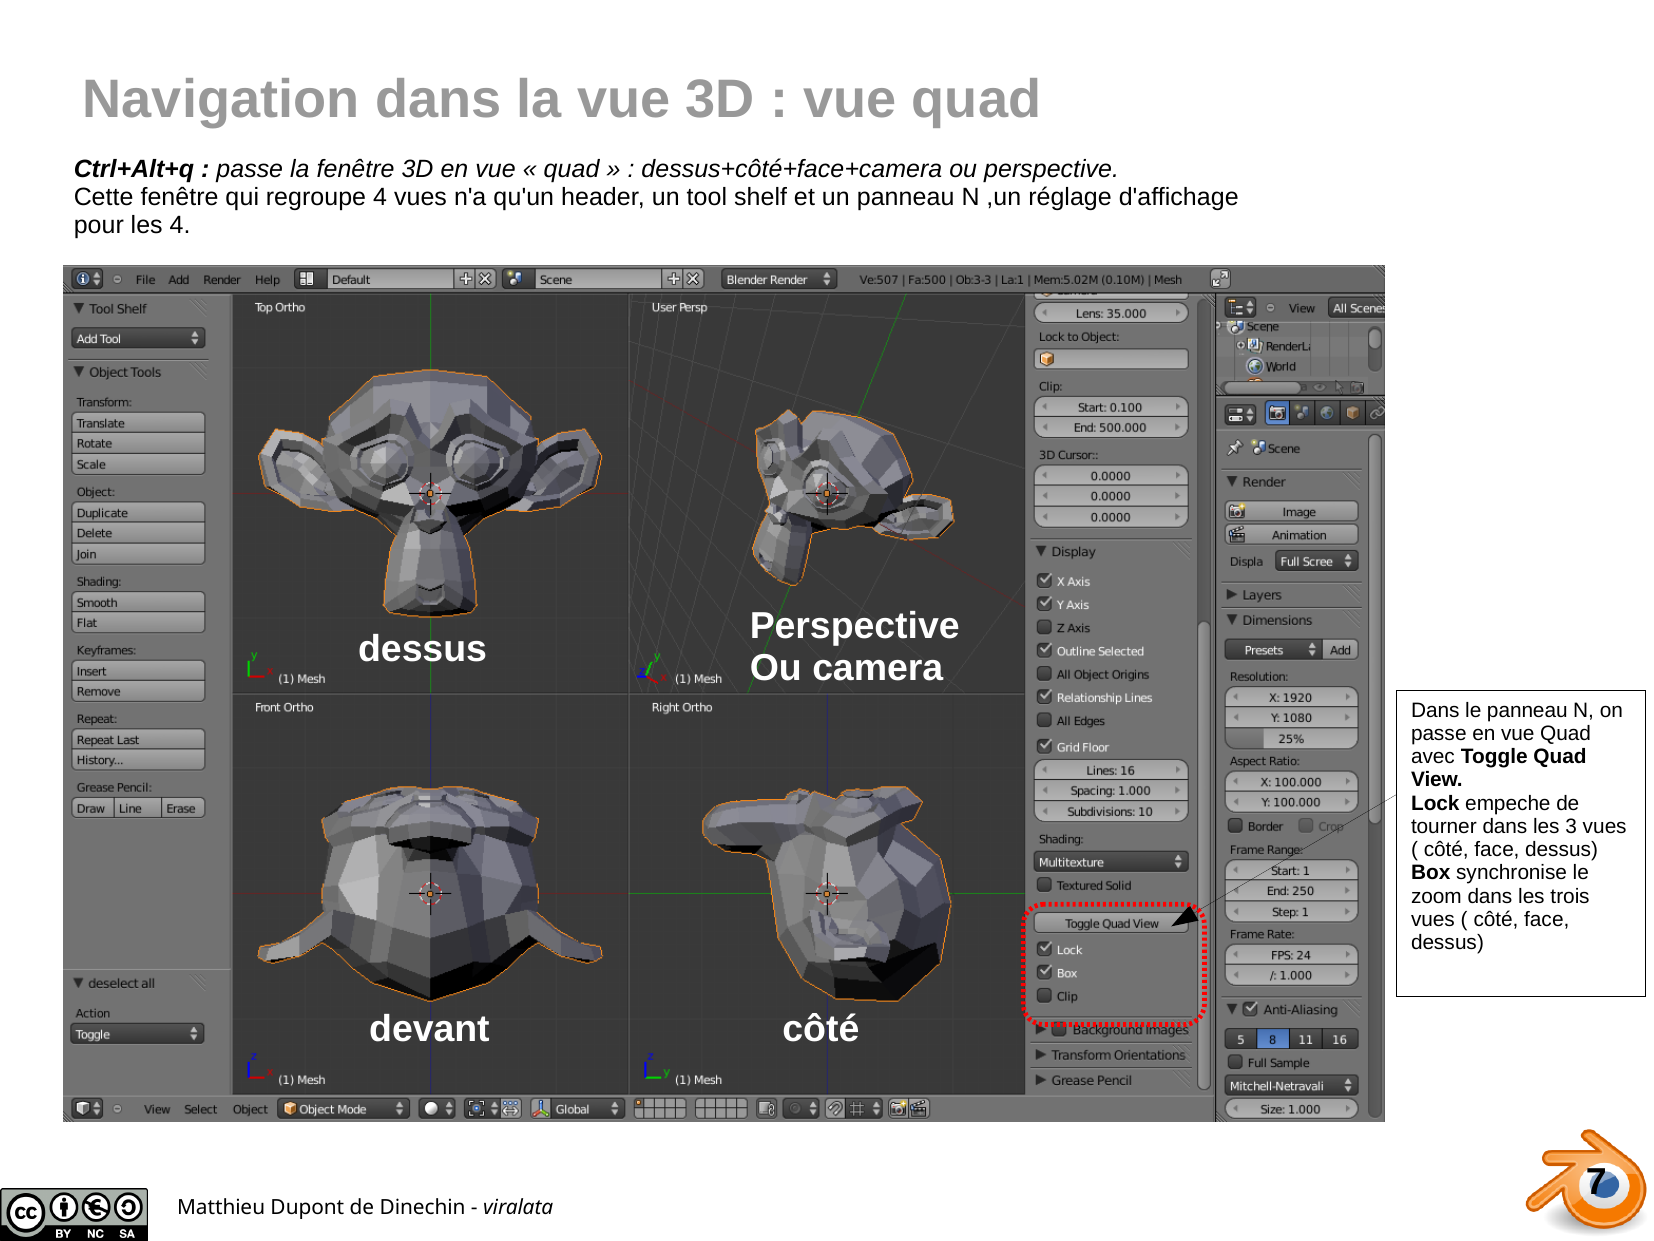

# Navigation dans la vue 3D : vue quad
Ctrl+Alt+q : passe la fenêtre 3D en vue « quad » : dessus+côté+face+camera ou perspective.
Cette fenêtre qui regroupe 4 vues n'a qu'un header, un tool shelf et un panneau N ,un réglage d'affichage pour les 4.
Perspective
Ou camera
dessus
Dans le panneau N, on passe en vue Quad avec Toggle Quad View.
Lock empeche de tourner dans les 3 vues ( côté, face, dessus)
Box synchronise le zoom dans les trois vues ( côté, face, dessus)
devant
côté
7
Cours Blender Mars 2010